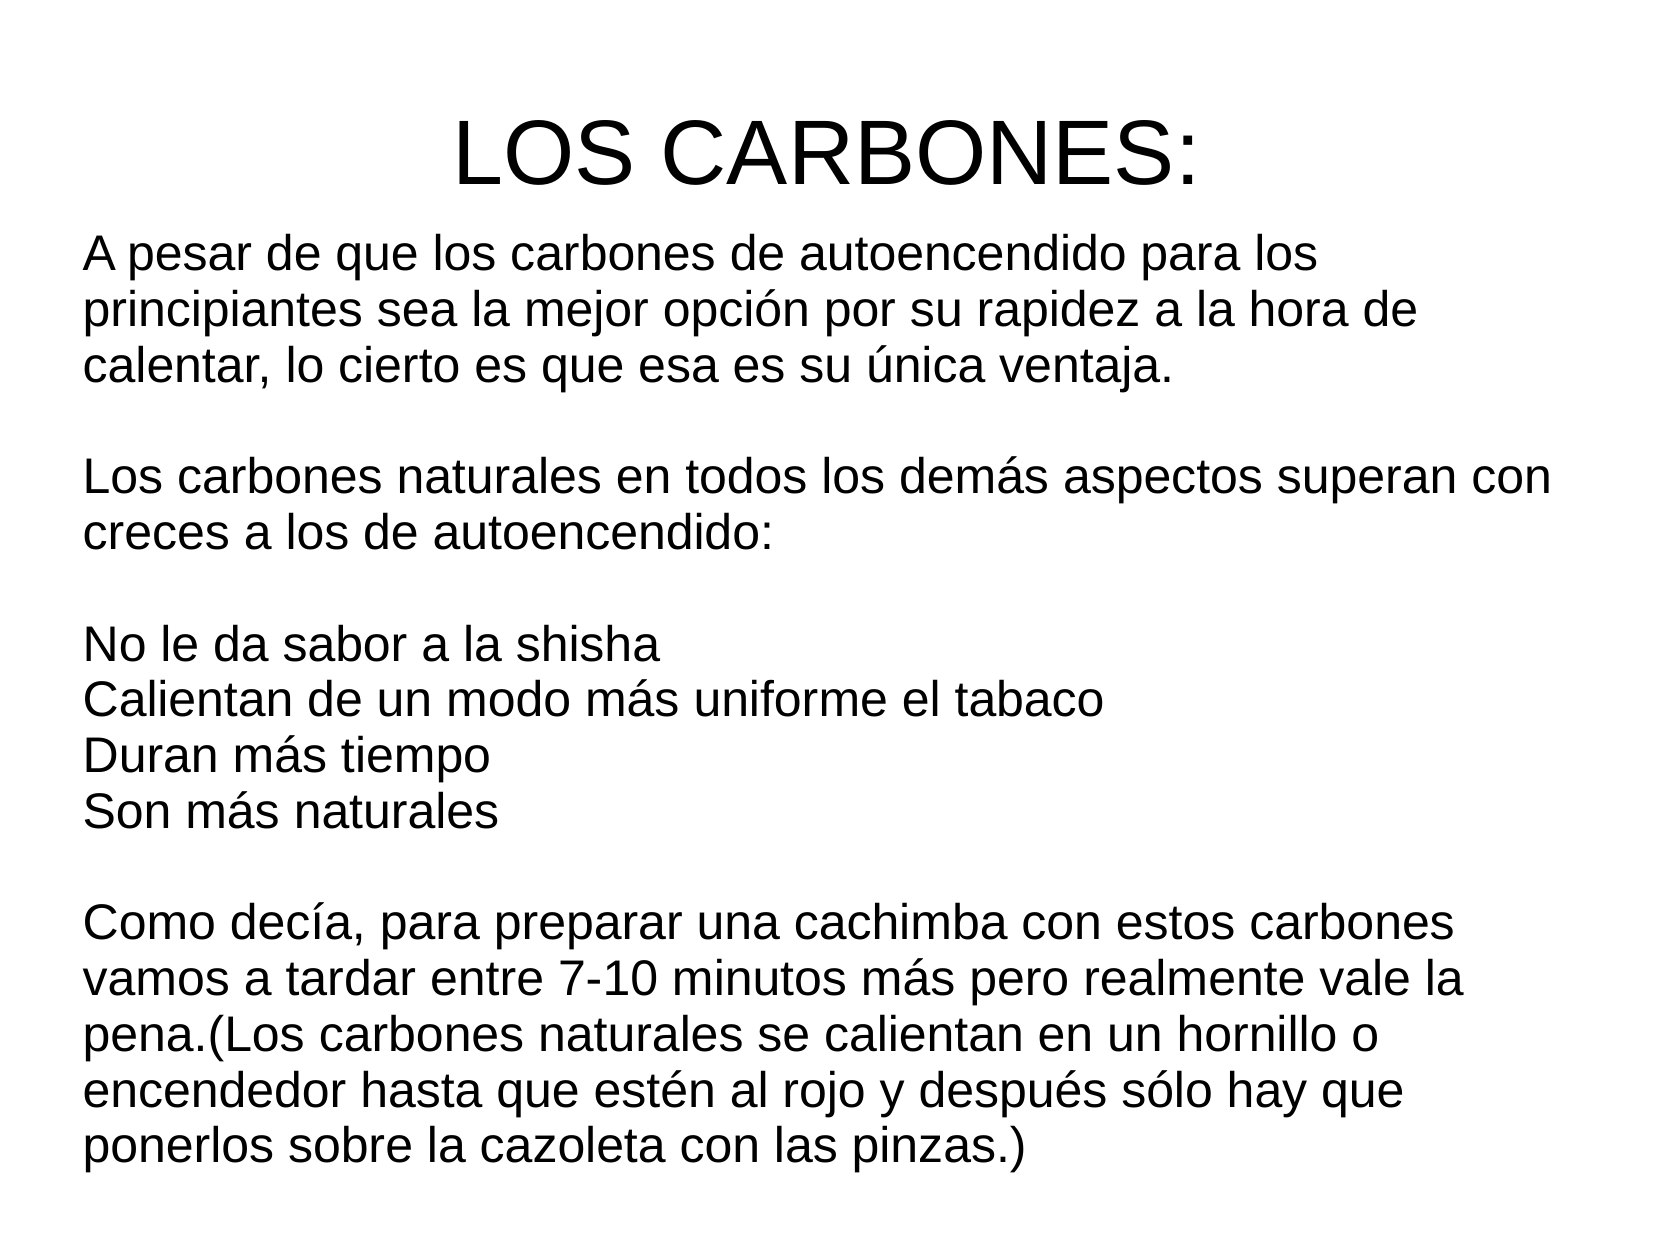

# LOS CARBONES:
A pesar de que los carbones de autoencendido para los principiantes sea la mejor opción por su rapidez a la hora de calentar, lo cierto es que esa es su única ventaja.
Los carbones naturales en todos los demás aspectos superan con creces a los de autoencendido:
No le da sabor a la shisha
Calientan de un modo más uniforme el tabaco
Duran más tiempo
Son más naturales
Como decía, para preparar una cachimba con estos carbones vamos a tardar entre 7-10 minutos más pero realmente vale la pena.(Los carbones naturales se calientan en un hornillo o encendedor hasta que estén al rojo y después sólo hay que ponerlos sobre la cazoleta con las pinzas.)